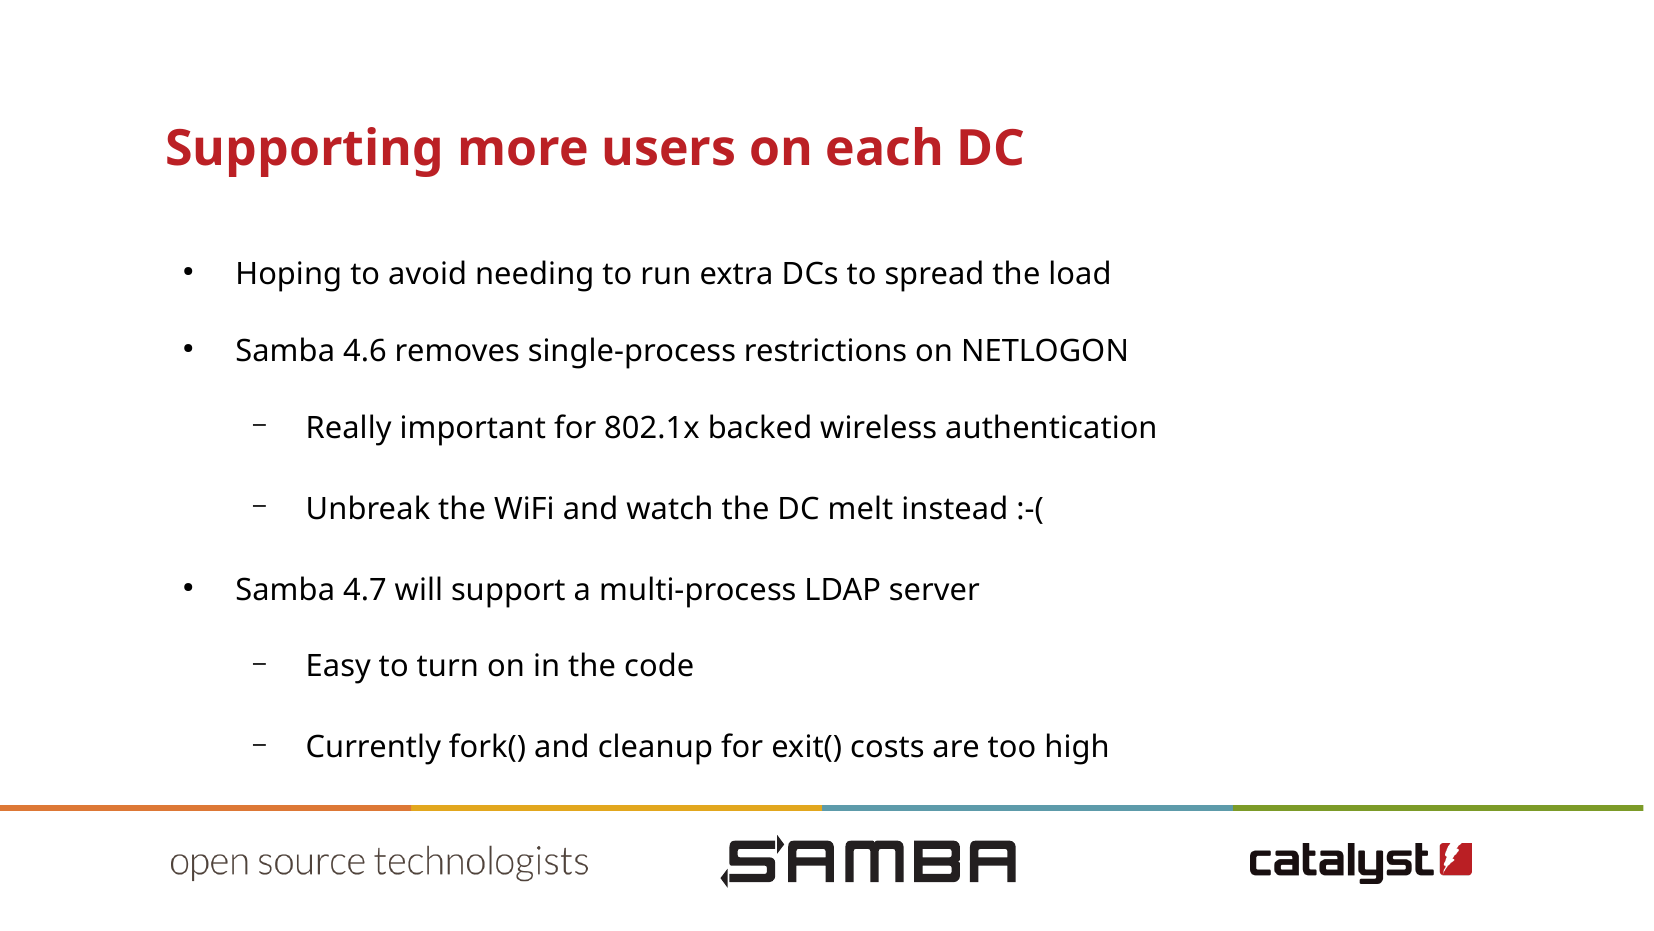

# Supporting more users on each DC
Hoping to avoid needing to run extra DCs to spread the load
Samba 4.6 removes single-process restrictions on NETLOGON
Really important for 802.1x backed wireless authentication
Unbreak the WiFi and watch the DC melt instead :-(
Samba 4.7 will support a multi-process LDAP server
Easy to turn on in the code
Currently fork() and cleanup for exit() costs are too high